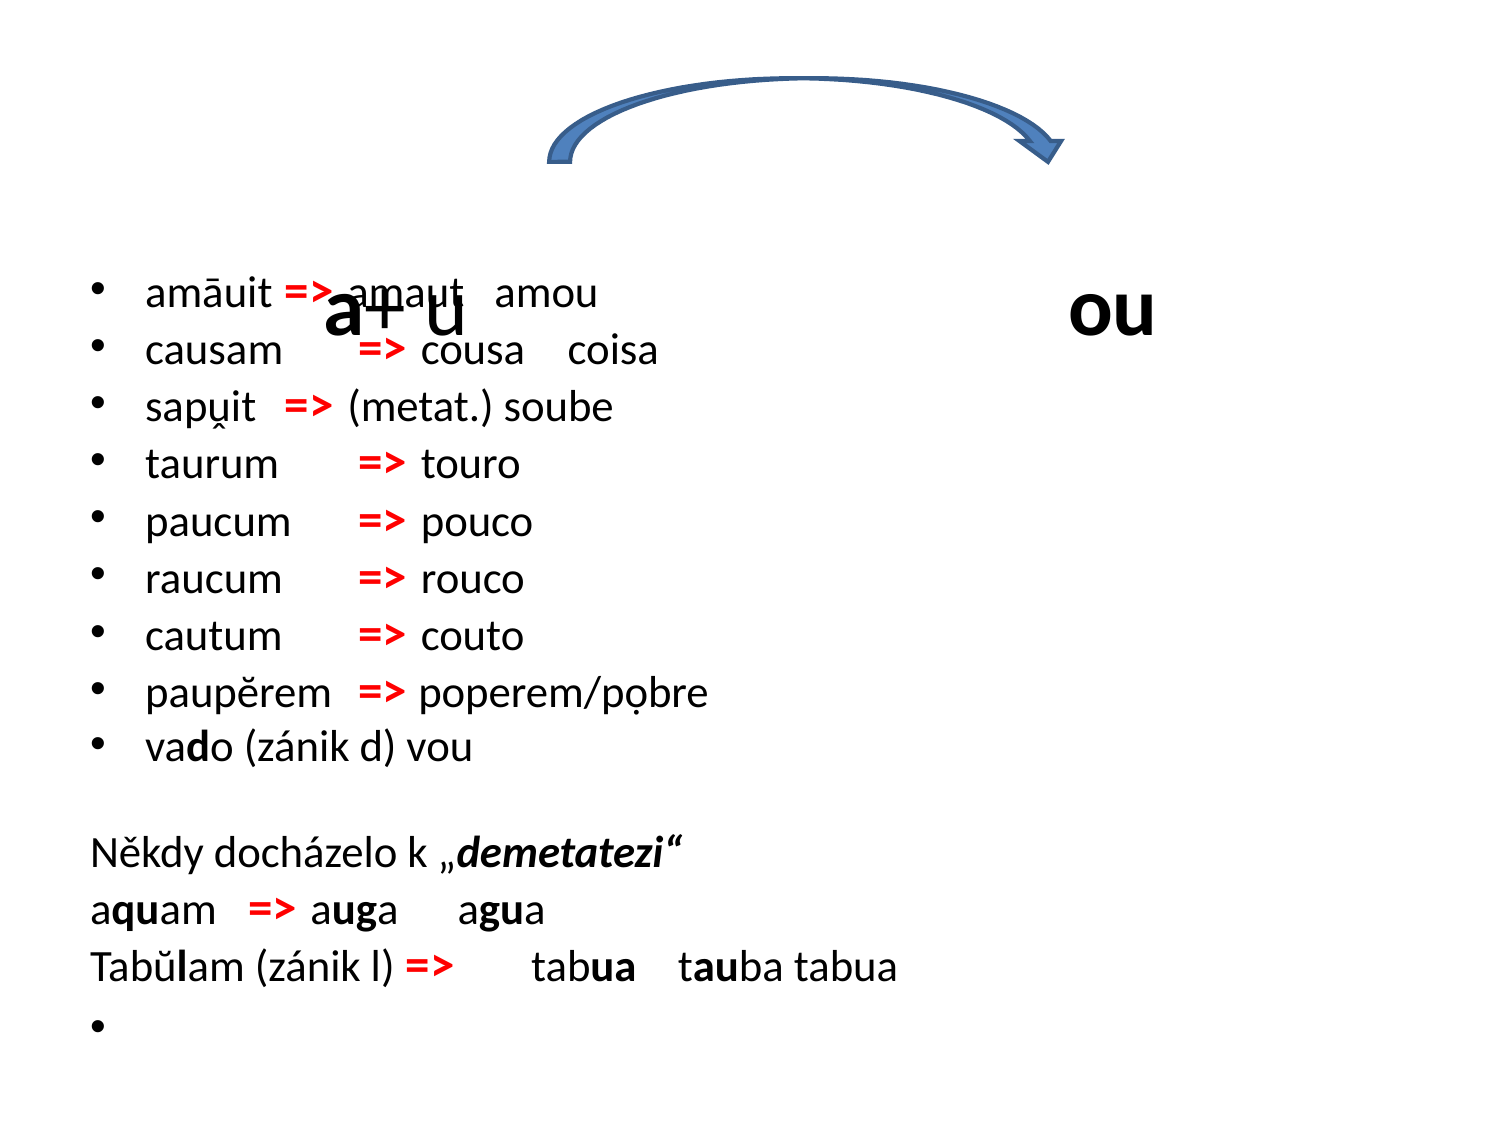

# a+ u ou
amāuit	 => 	amaut	amou
causam	 => 	cousa 	coisa
sapṷit	 => 	(metat.) soube
taurum	 => 	touro
paucum	 => 	pouco
raucum	 => 	rouco
cautum	 => 	couto
paupĕrem	 => poperem/pọbre
vado (zánik d) vou
Někdy docházelo k „demetatezi“
aquam		 => 	auga	agua
Tabŭlam (zánik l) => 	tabua	tauba tabua